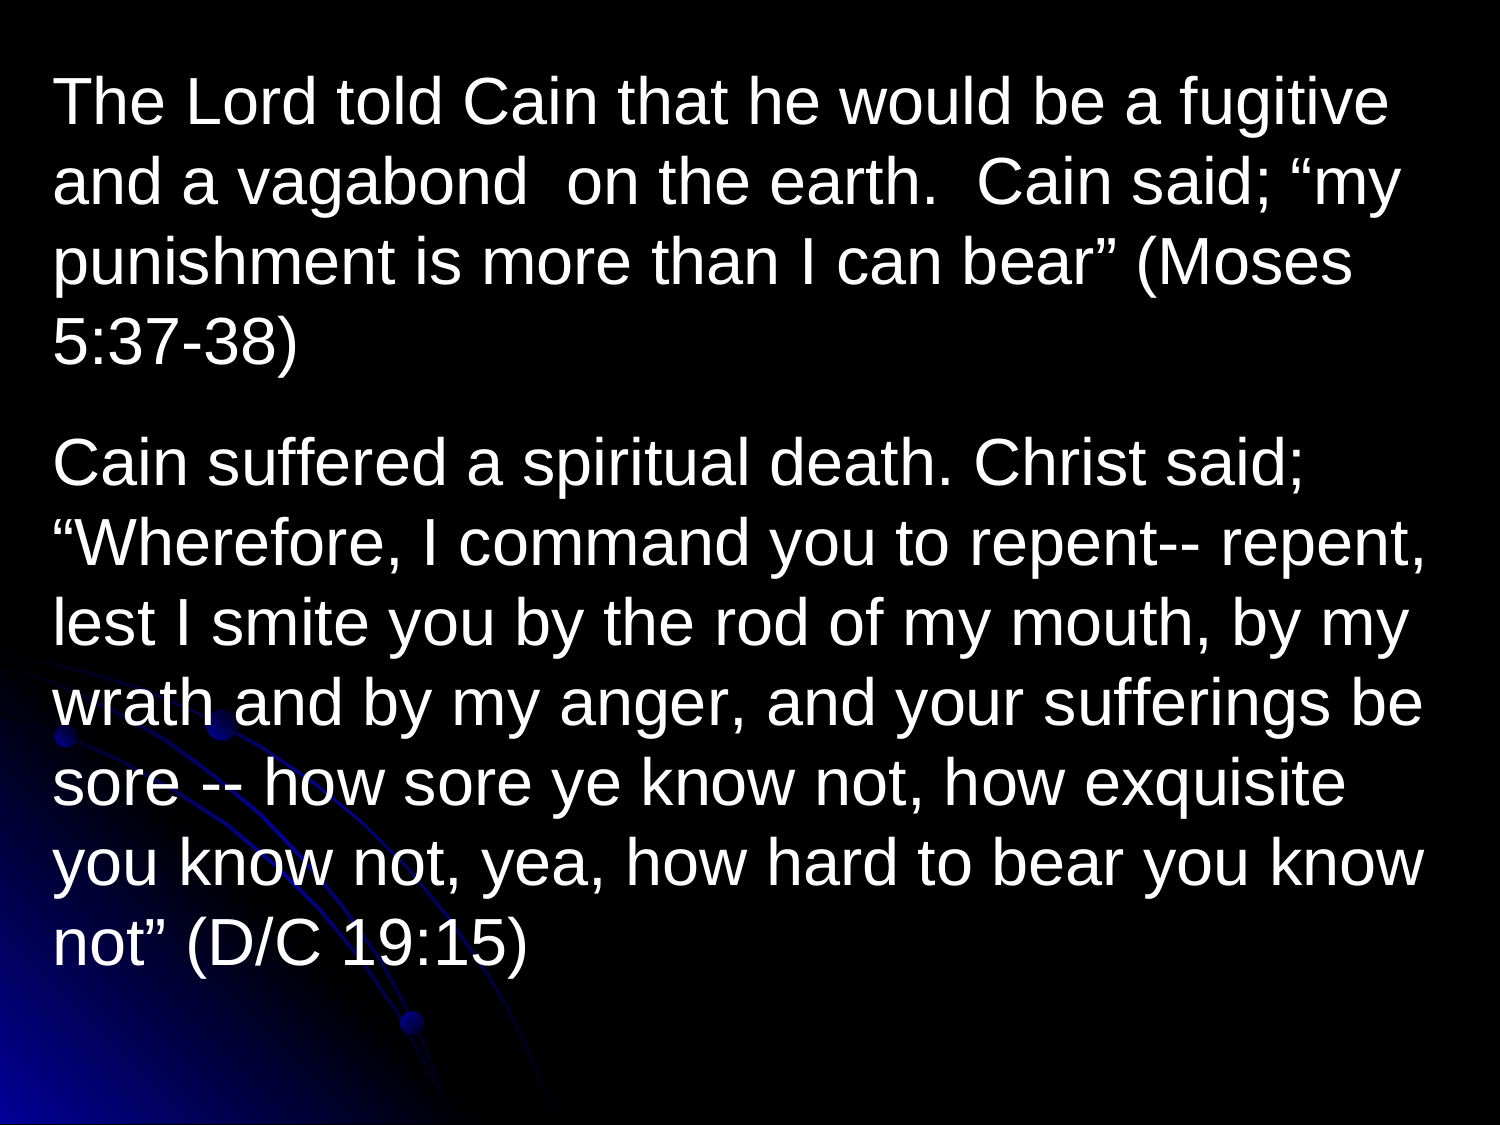

The Lord told Cain that he would be a fugitive and a vagabond on the earth. Cain said; “my punishment is more than I can bear” (Moses 5:37-38)
Cain suffered a spiritual death. Christ said; “Wherefore, I command you to repent-- repent, lest I smite you by the rod of my mouth, by my wrath and by my anger, and your sufferings be sore -- how sore ye know not, how exquisite you know not, yea, how hard to bear you know not” (D/C 19:15)